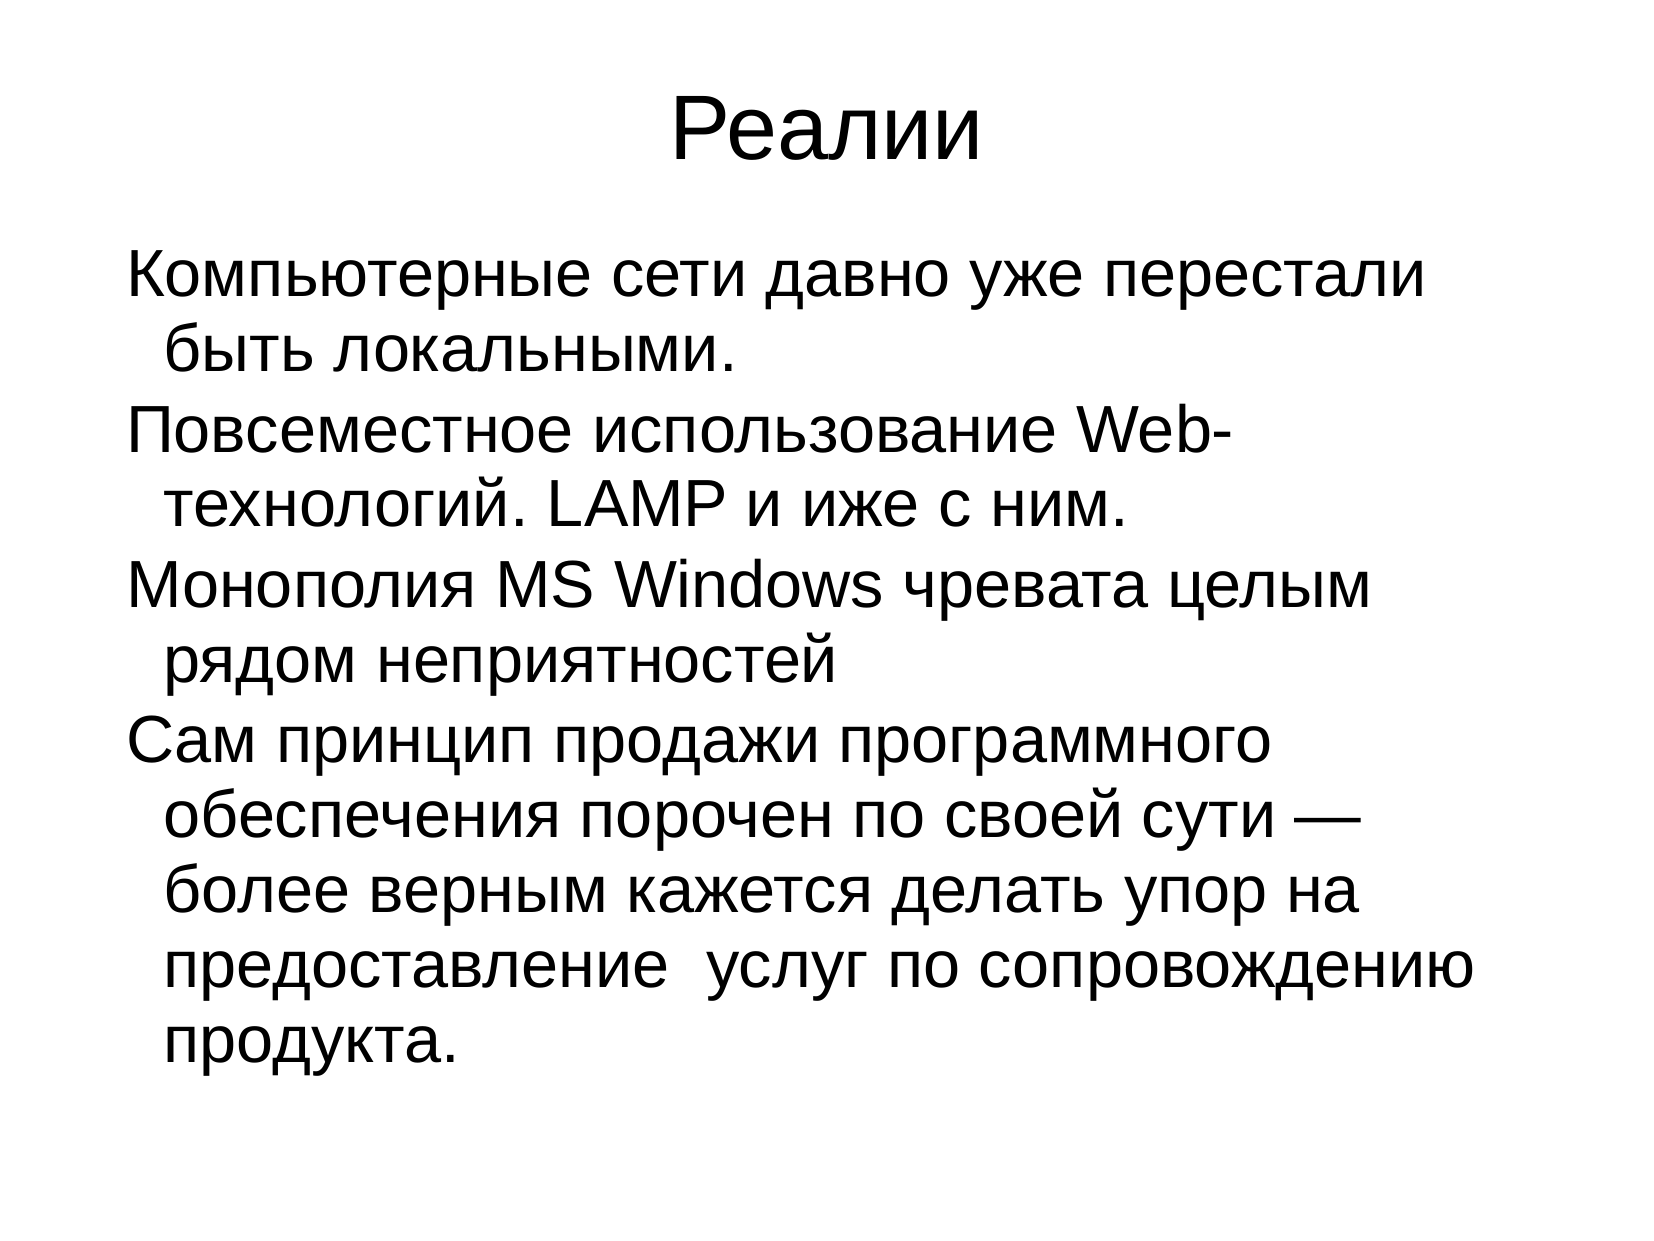

# Реалии
Компьютерные сети давно уже перестали быть локальными.
Повсеместное использование Web-технологий. LAMP и иже с ним.
Монополия MS Windows чревата целым рядом неприятностей
Сам принцип продажи программного обеспечения порочен по своей сути — более верным кажется делать упор на предоставление услуг по сопровождению продукта.